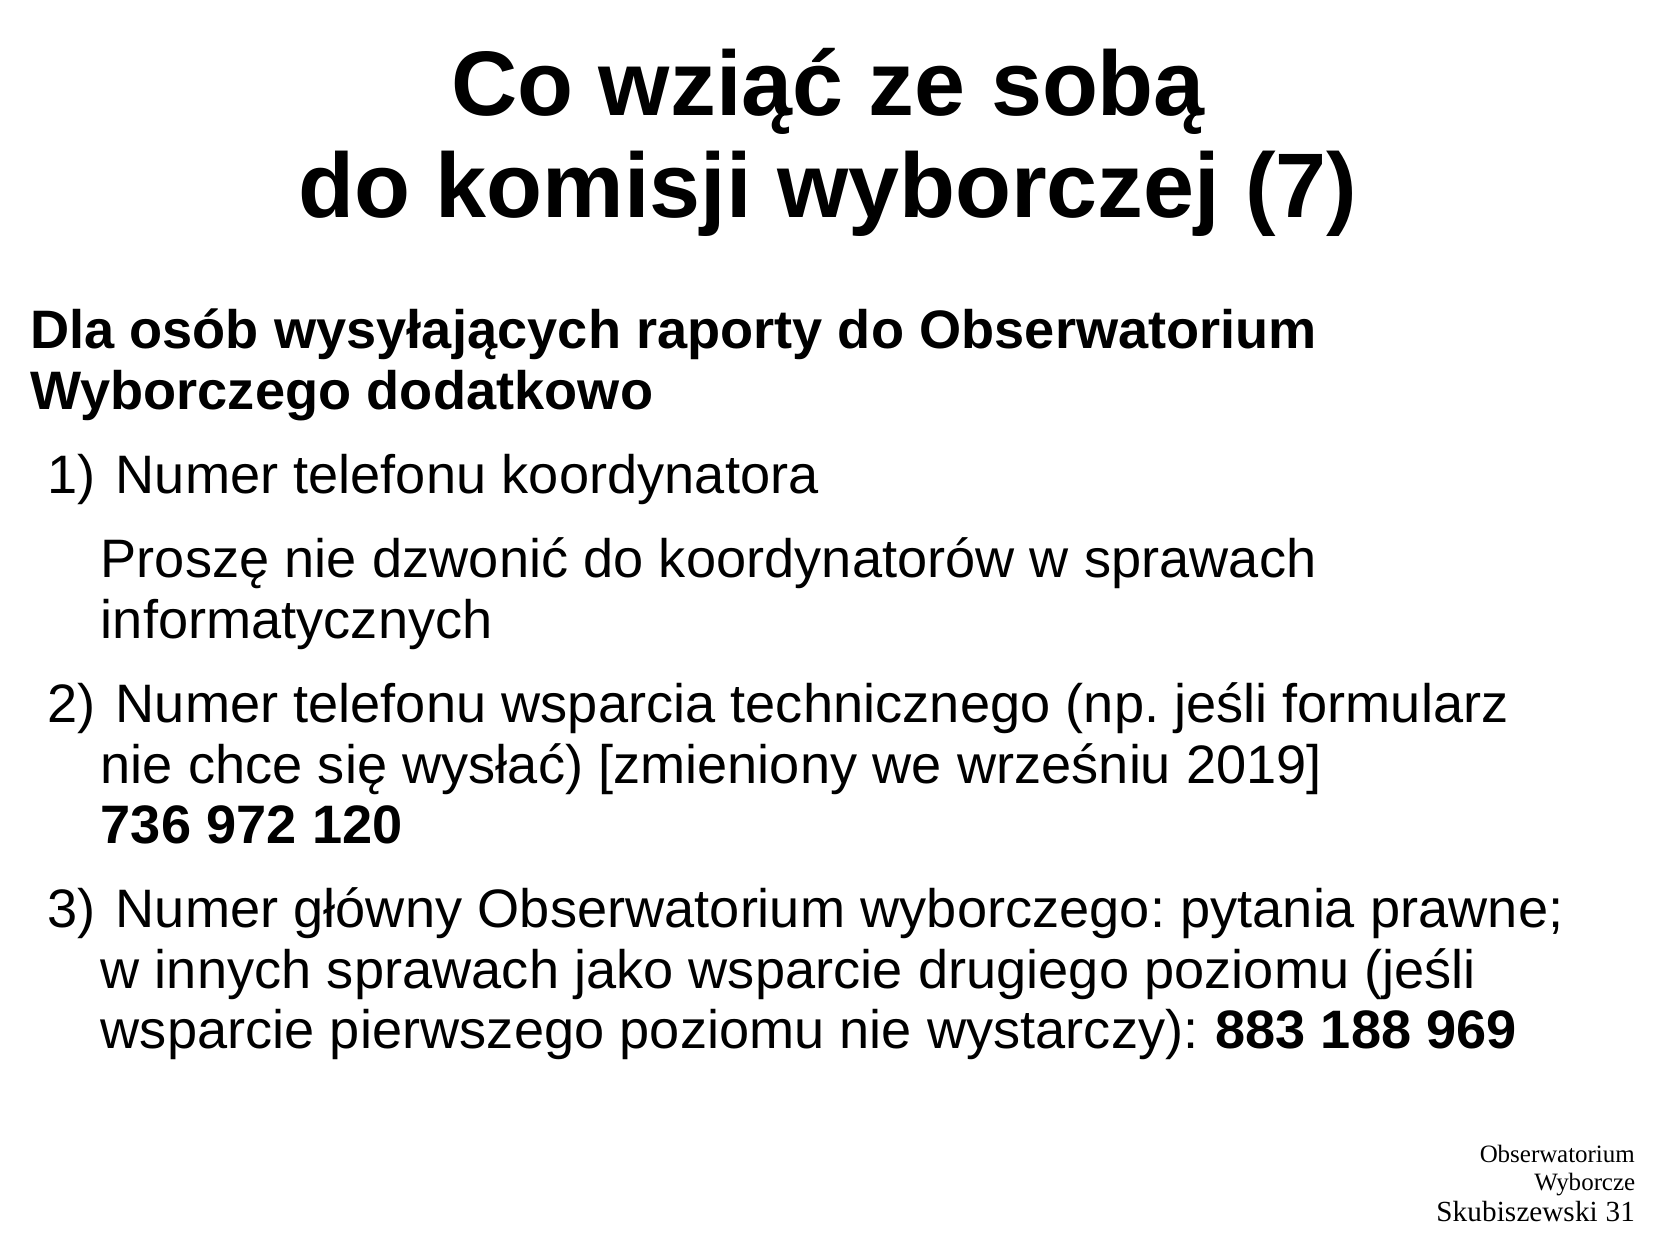

# Co wziąć ze sobą do komisji wyborczej (7)
Dla osób wysyłających raporty do Obserwatorium Wyborczego dodatkowo
 Numer telefonu koordynatora
Proszę nie dzwonić do koordynatorów w sprawach informatycznych
 Numer telefonu wsparcia technicznego (np. jeśli formularz nie chce się wysłać) [zmieniony we wrześniu 2019]
736 972 120
 Numer główny Obserwatorium wyborczego: pytania prawne; w innych sprawach jako wsparcie drugiego poziomu (jeśli wsparcie pierwszego poziomu nie wystarczy): 883 188 969
31